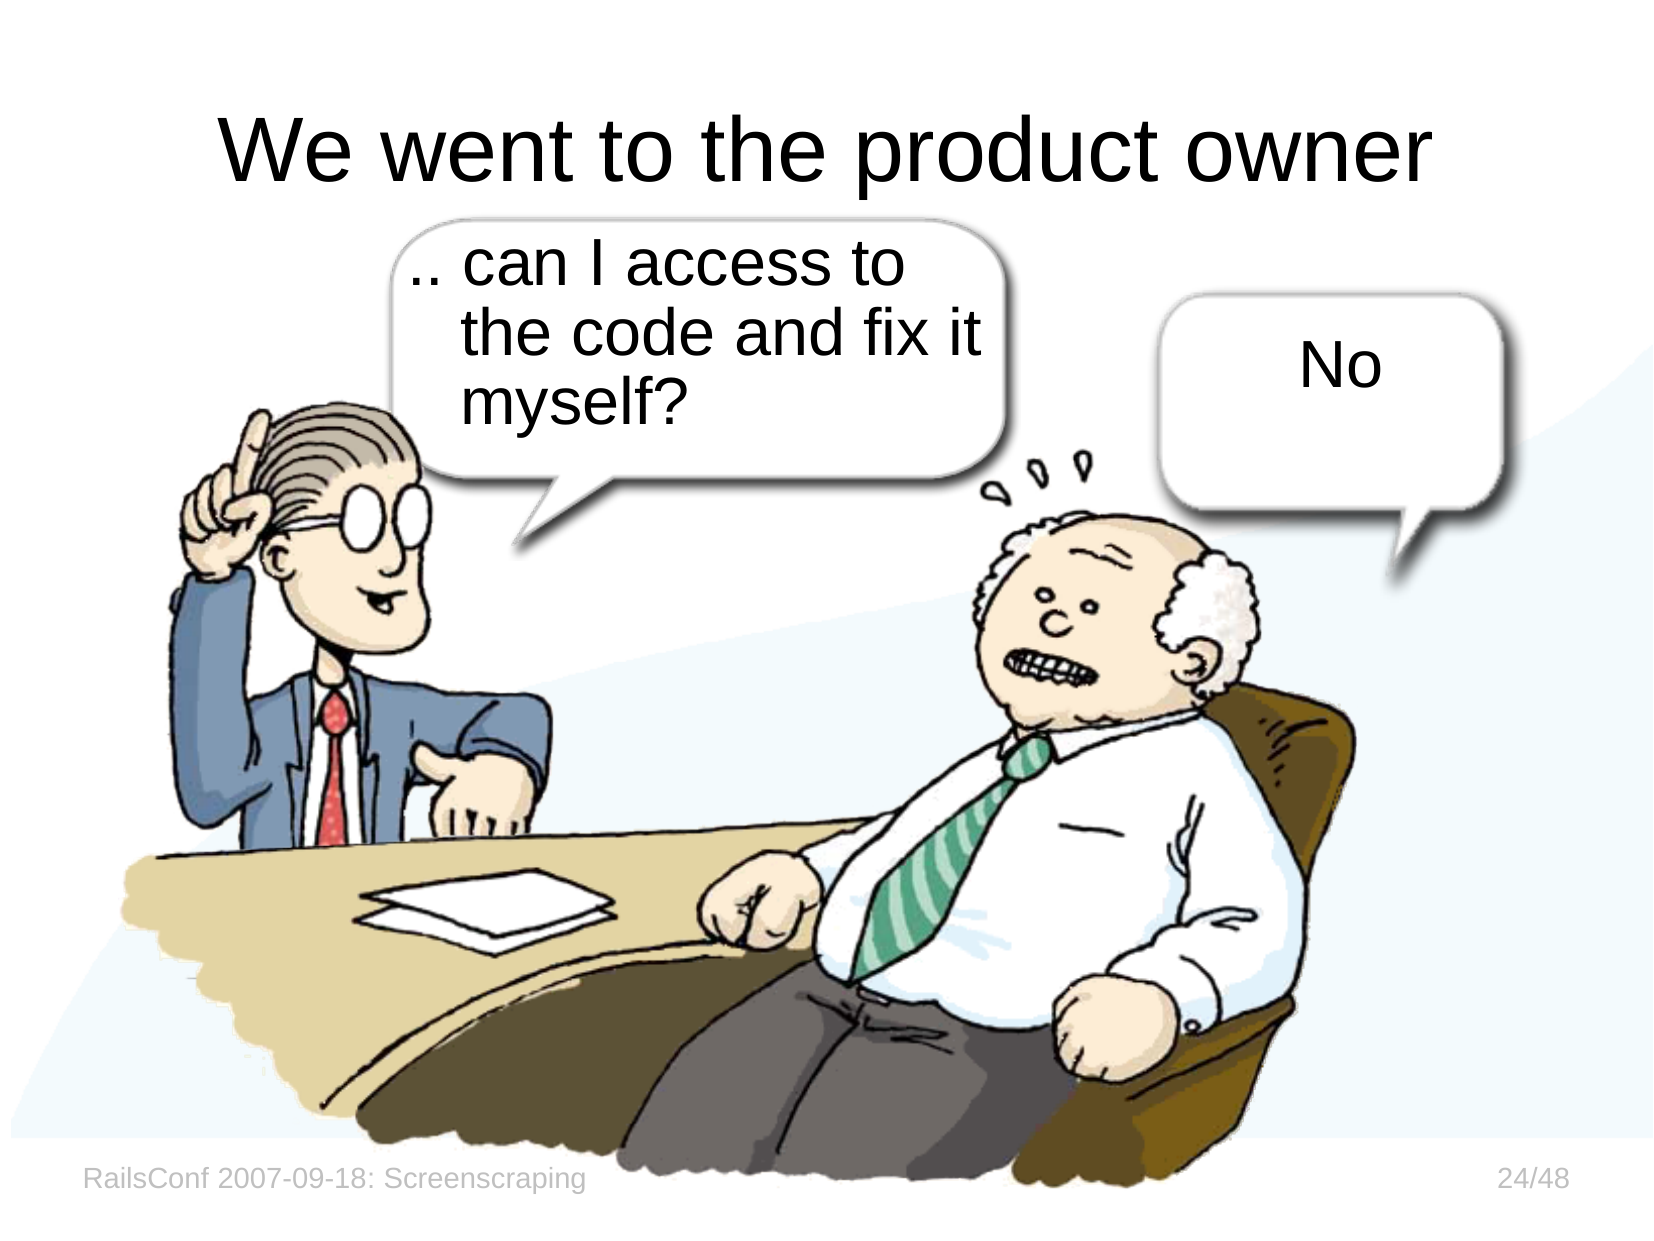

# We went to the product owner
.. can I access to the code and fix it myself?
 No
2007-09-18
24